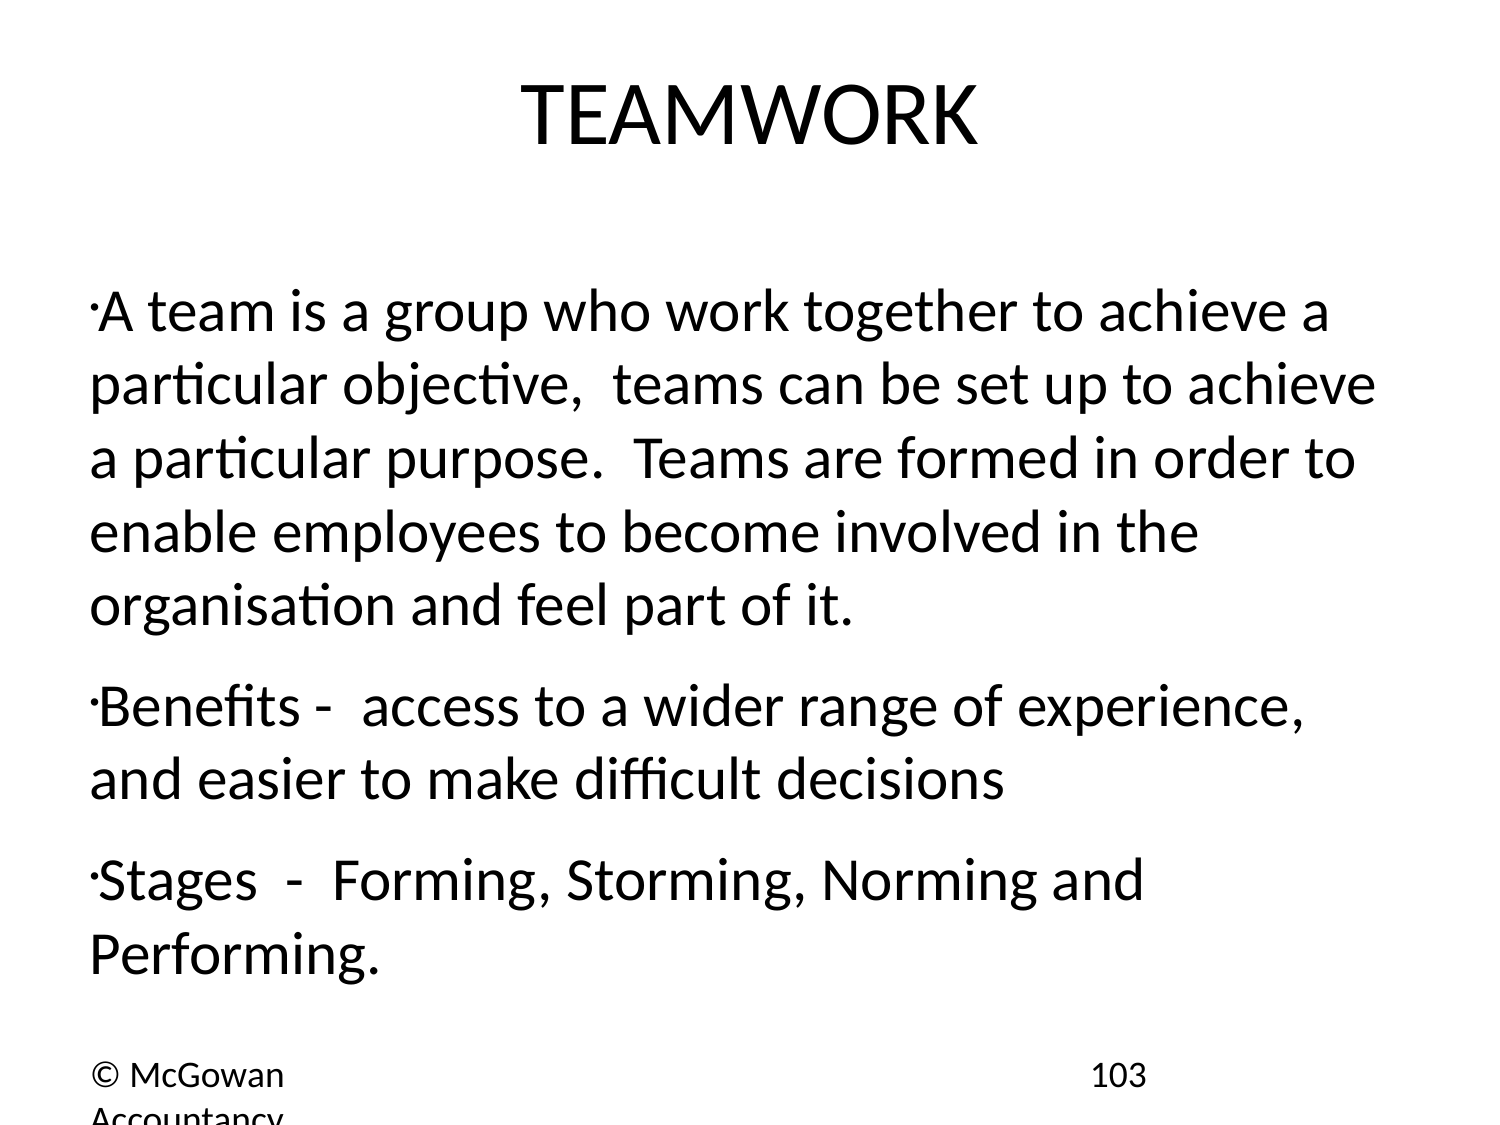

# TEAMWORK
A team is a group who work together to achieve a particular objective, teams can be set up to achieve a particular purpose. Teams are formed in order to enable employees to become involved in the organisation and feel part of it.
Benefits - access to a wider range of experience, and easier to make difficult decisions
Stages - Forming, Storming, Norming and Performing.
© McGowan Accountancy Services
103